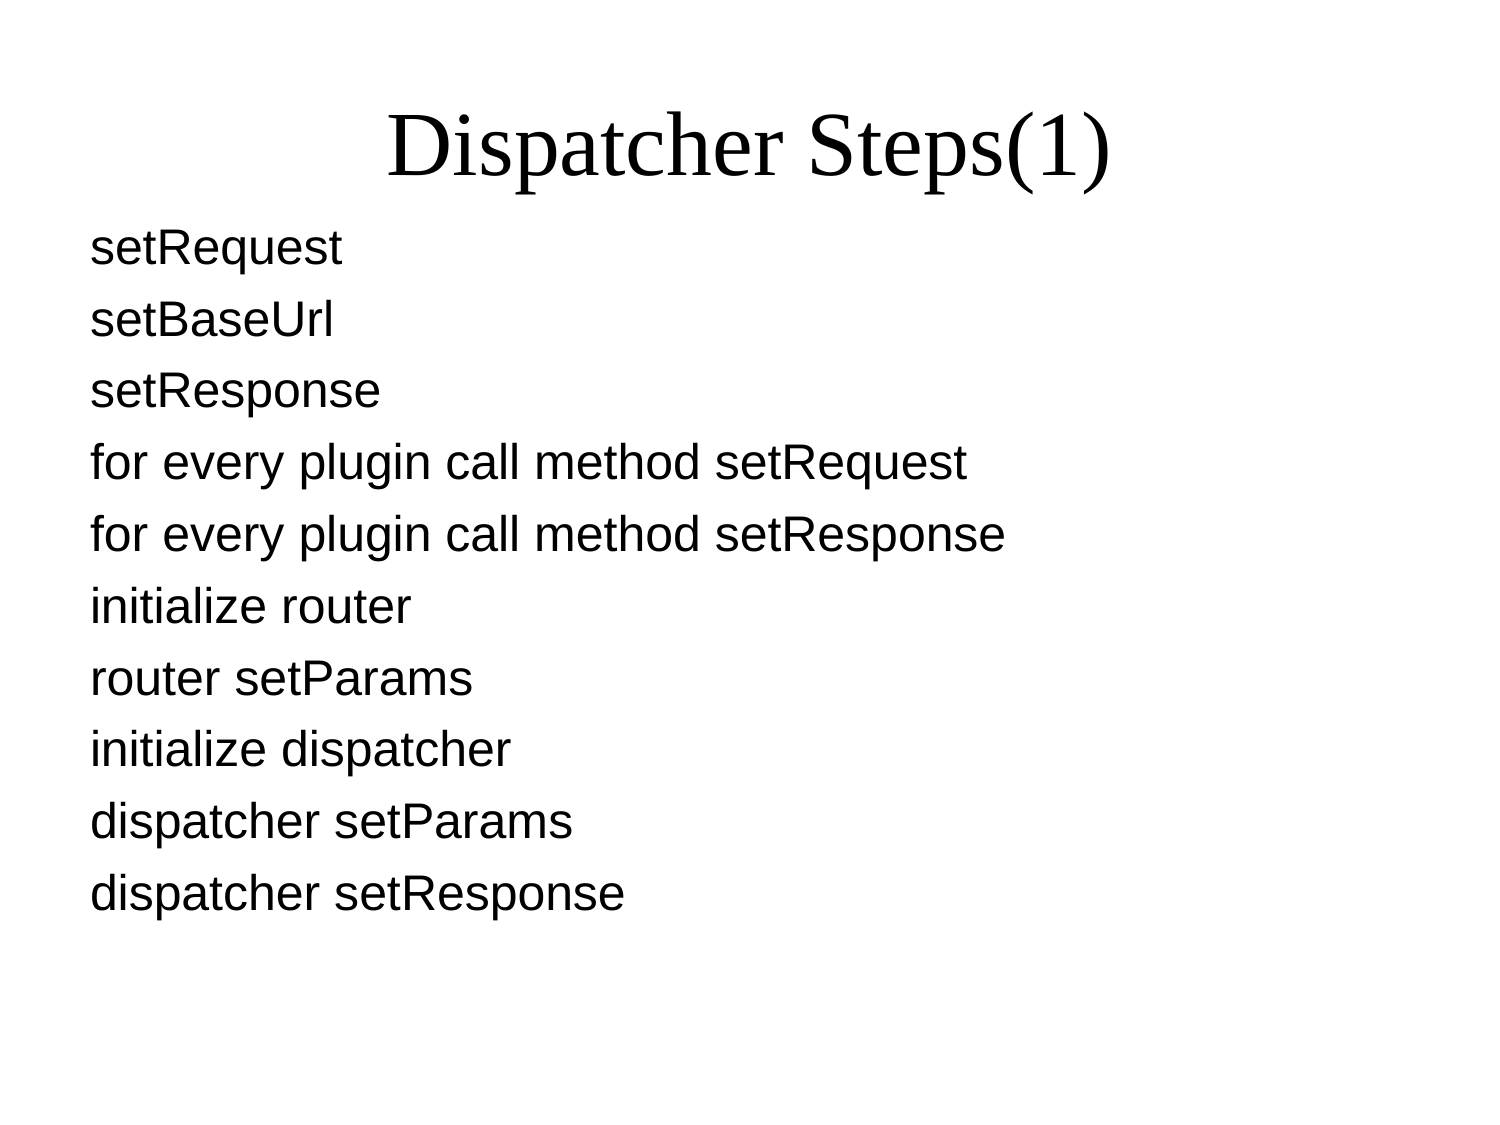

Dispatcher Steps(1)‏
setRequest
setBaseUrl
setResponse
for every plugin call method setRequest
for every plugin call method setResponse
initialize router
router setParams
initialize dispatcher
dispatcher setParams
dispatcher setResponse